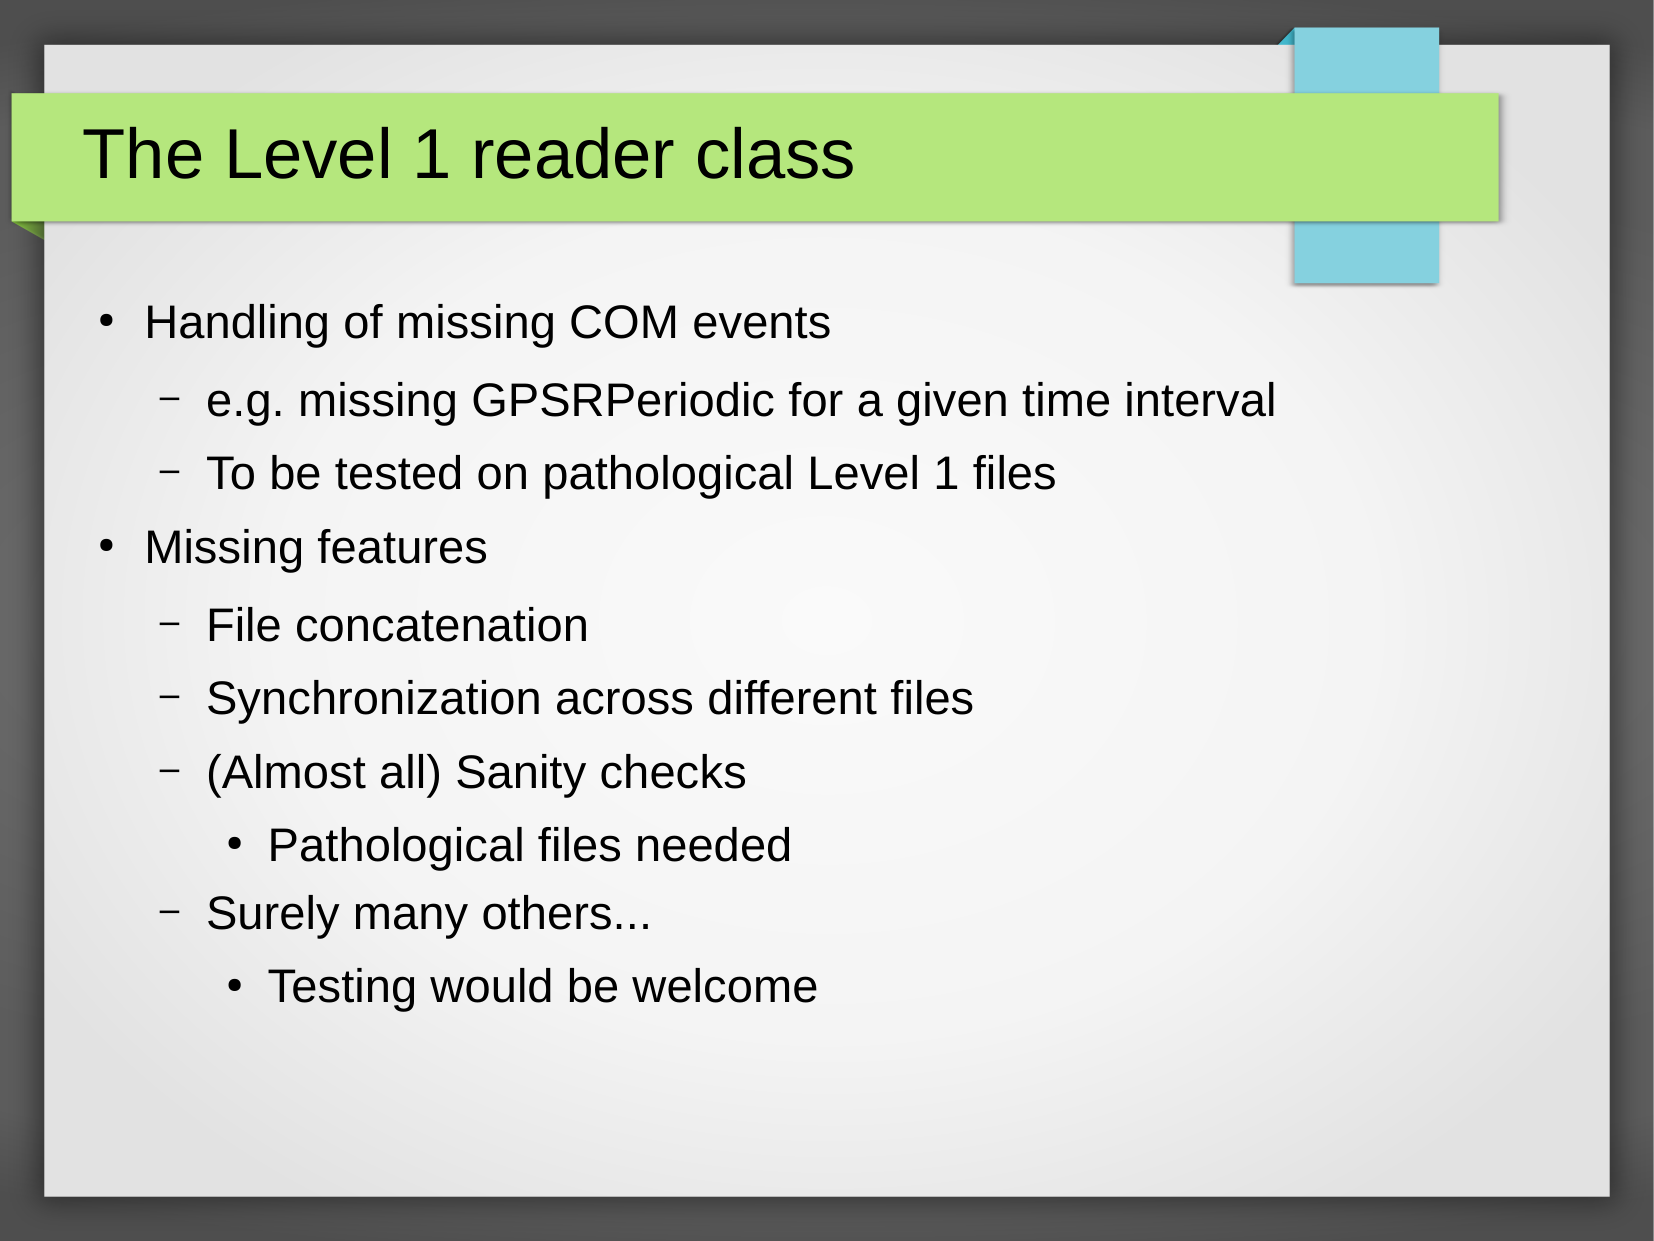

# The Level 1 reader class
Handling of missing COM events
e.g. missing GPSRPeriodic for a given time interval
To be tested on pathological Level 1 files
Missing features
File concatenation
Synchronization across different files
(Almost all) Sanity checks
Pathological files needed
Surely many others...
Testing would be welcome